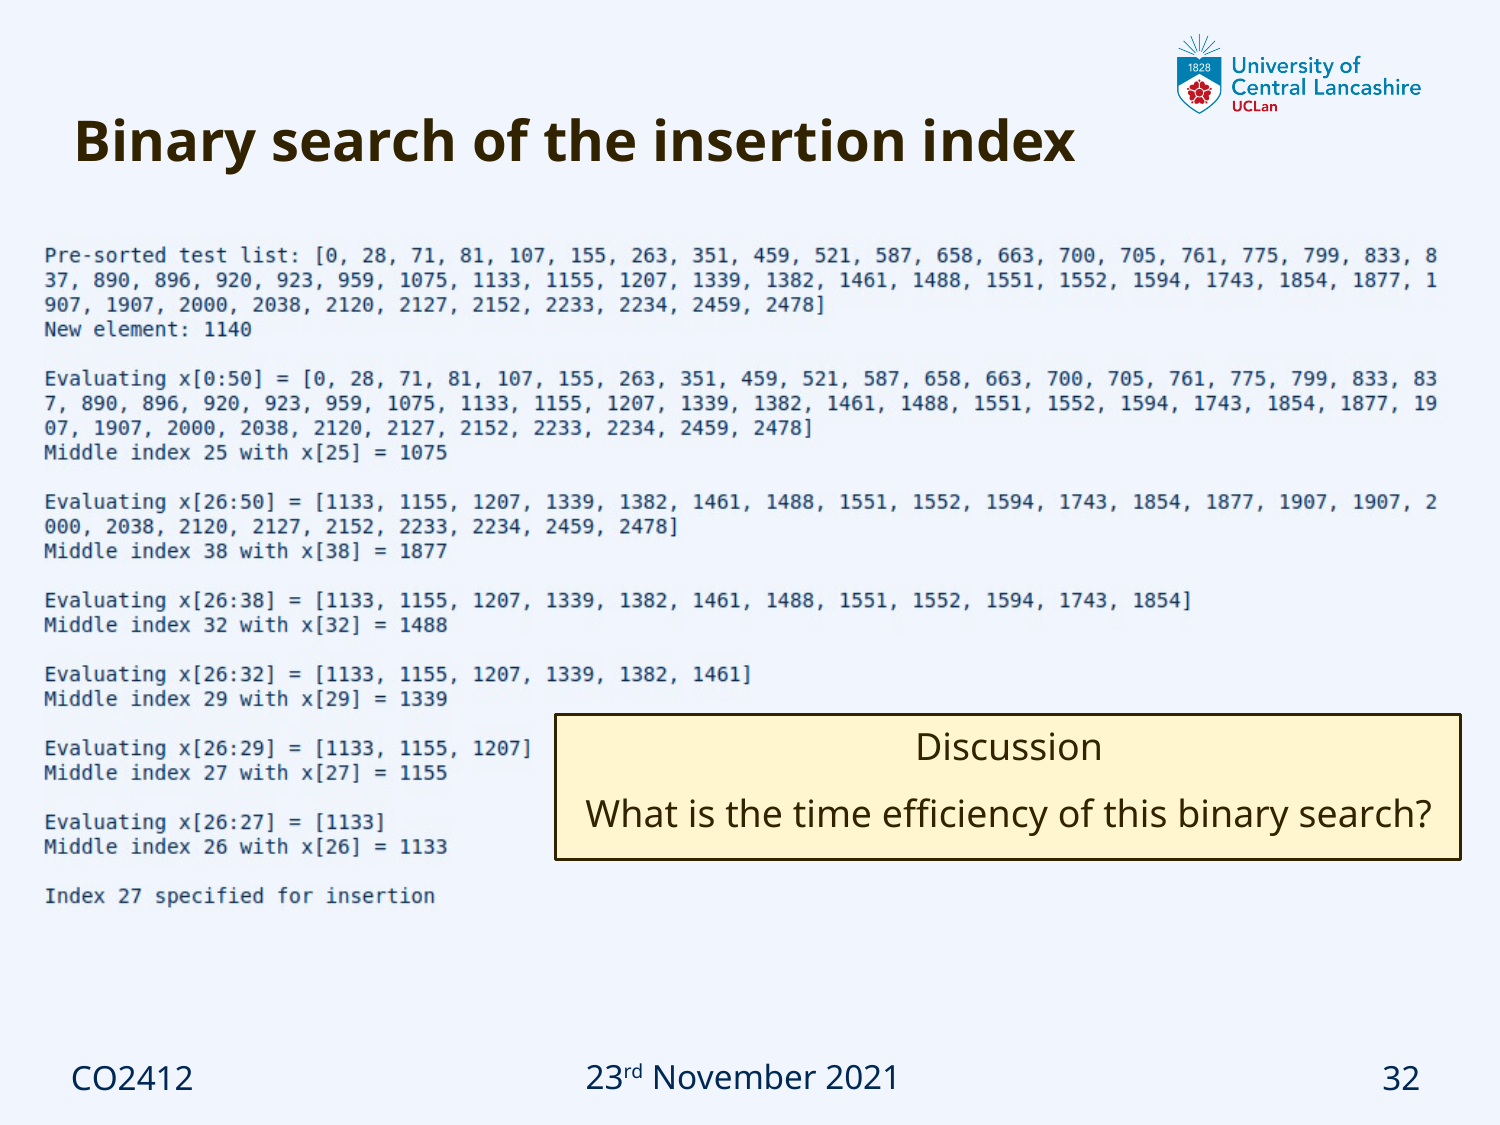

# Binary search of the insertion index
Discussion
What is the time efficiency of this binary search?